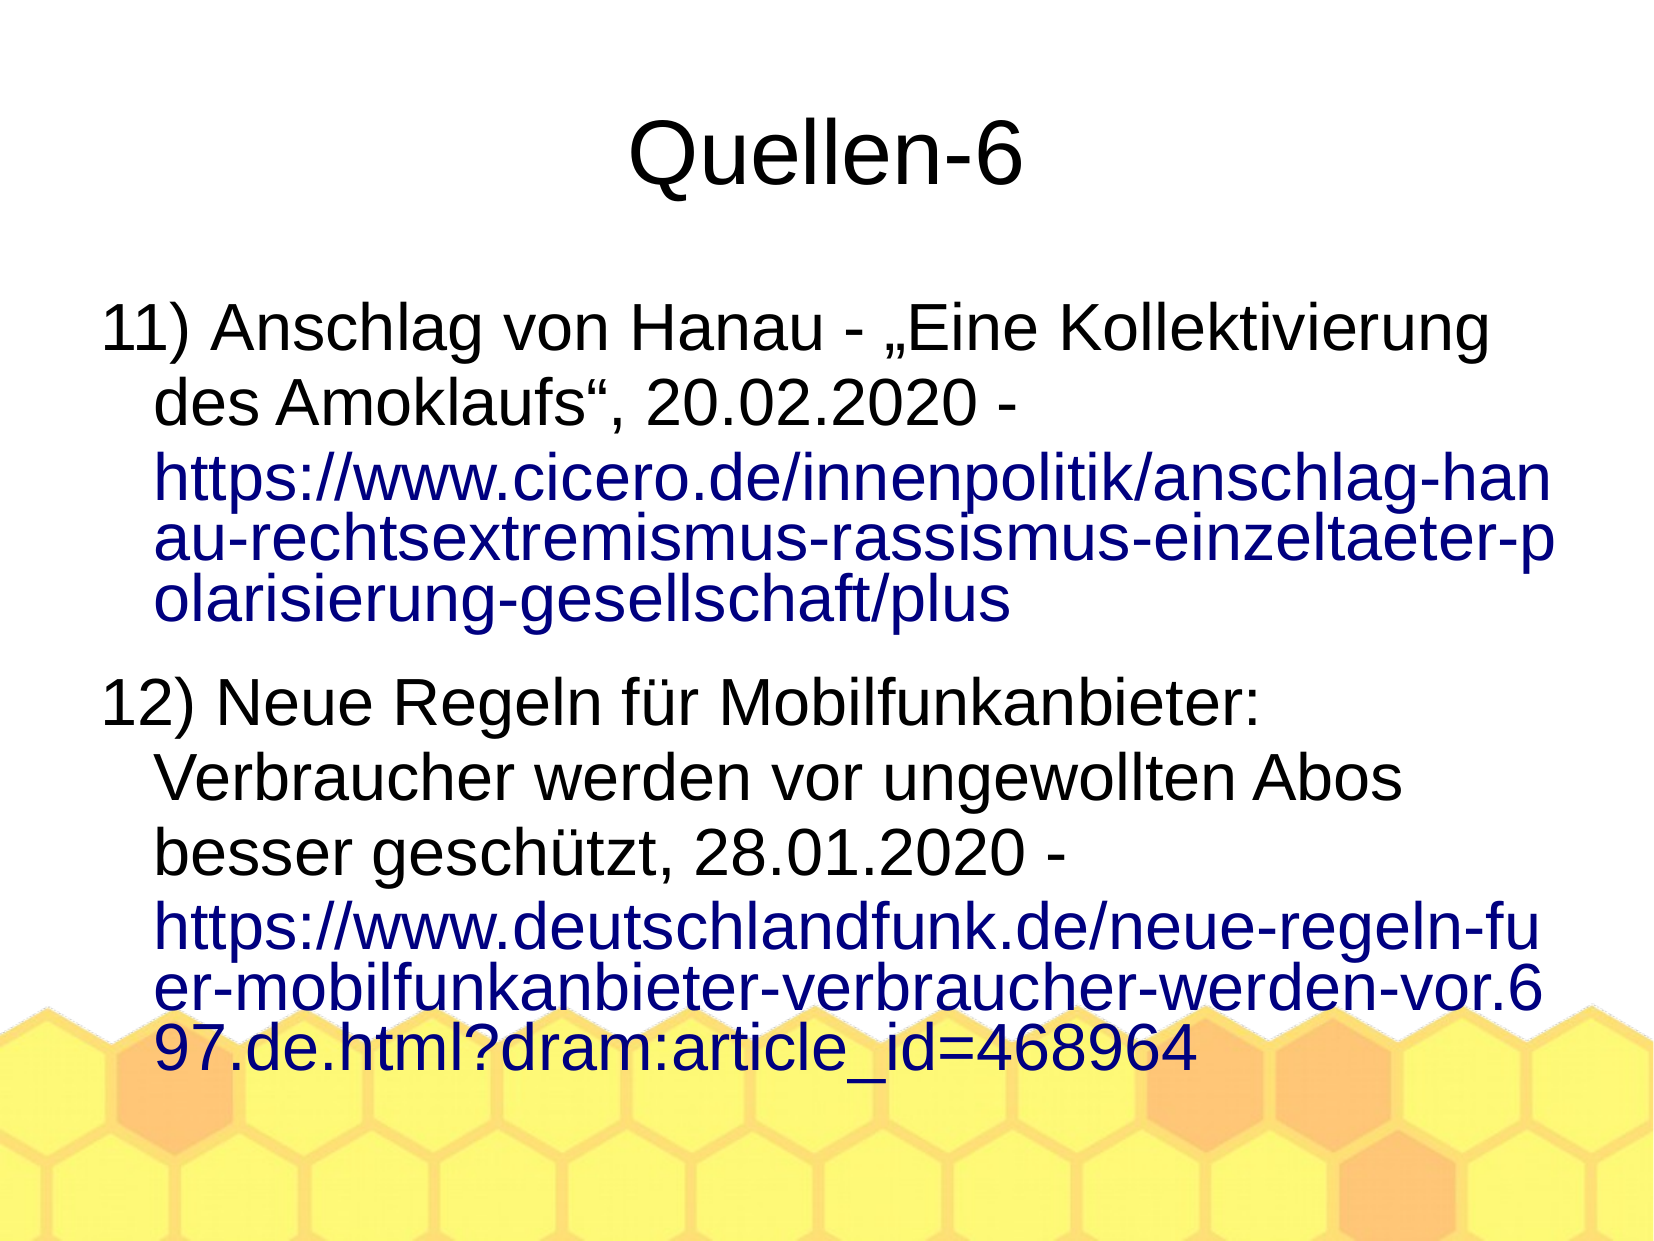

# Quellen-6
 Anschlag von Hanau - „Eine Kollektivierung des Amoklaufs“, 20.02.2020 - https://www.cicero.de/innenpolitik/anschlag-hanau-rechtsextremismus-rassismus-einzeltaeter-polarisierung-gesellschaft/plus
 Neue Regeln für Mobilfunkanbieter: Verbraucher werden vor ungewollten Abos besser geschützt, 28.01.2020 - https://www.deutschlandfunk.de/neue-regeln-fuer-mobilfunkanbieter-verbraucher-werden-vor.697.de.html?dram:article_id=468964